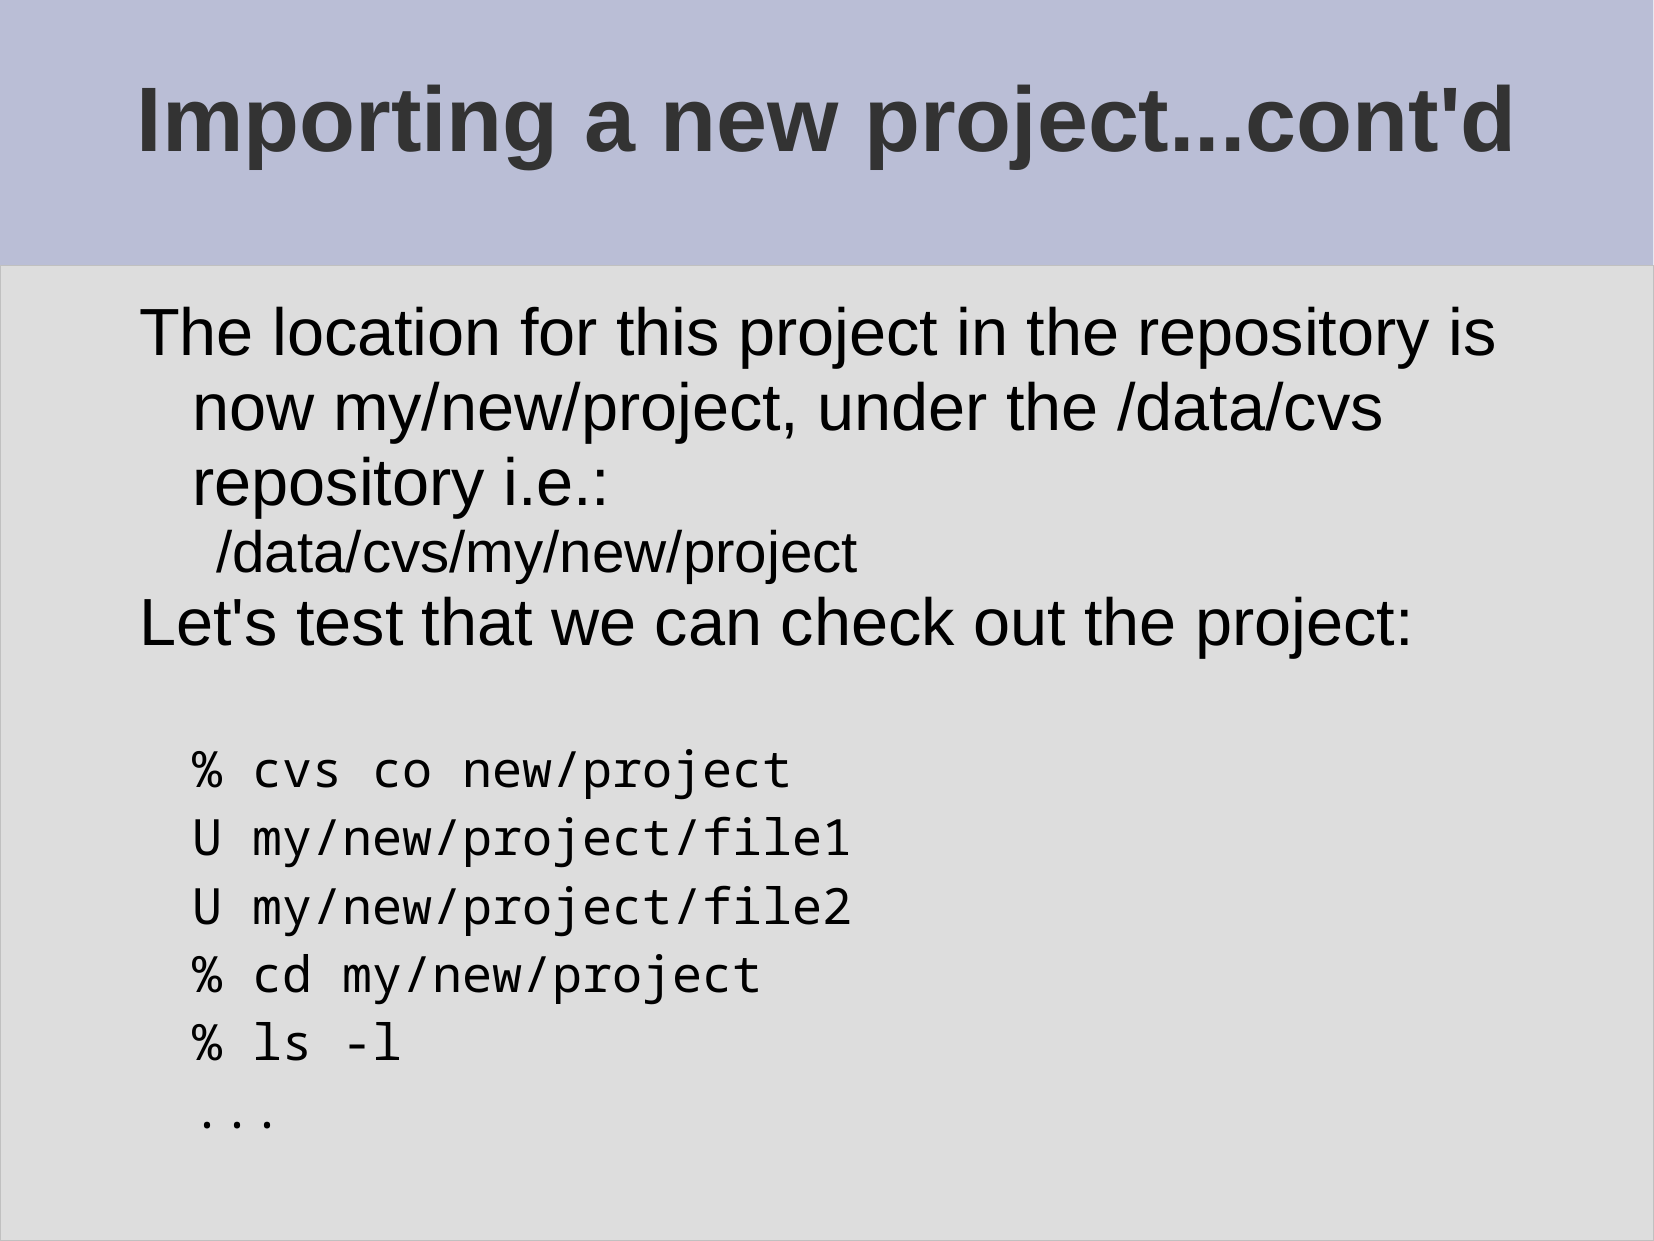

# Importing a new project...cont'd
The location for this project in the repository is now my/new/project, under the /data/cvs repository i.e.:
/data/cvs/my/new/project
Let's test that we can check out the project:
% cvs co new/project
U my/new/project/file1
U my/new/project/file2
% cd my/new/project
% ls -l
...